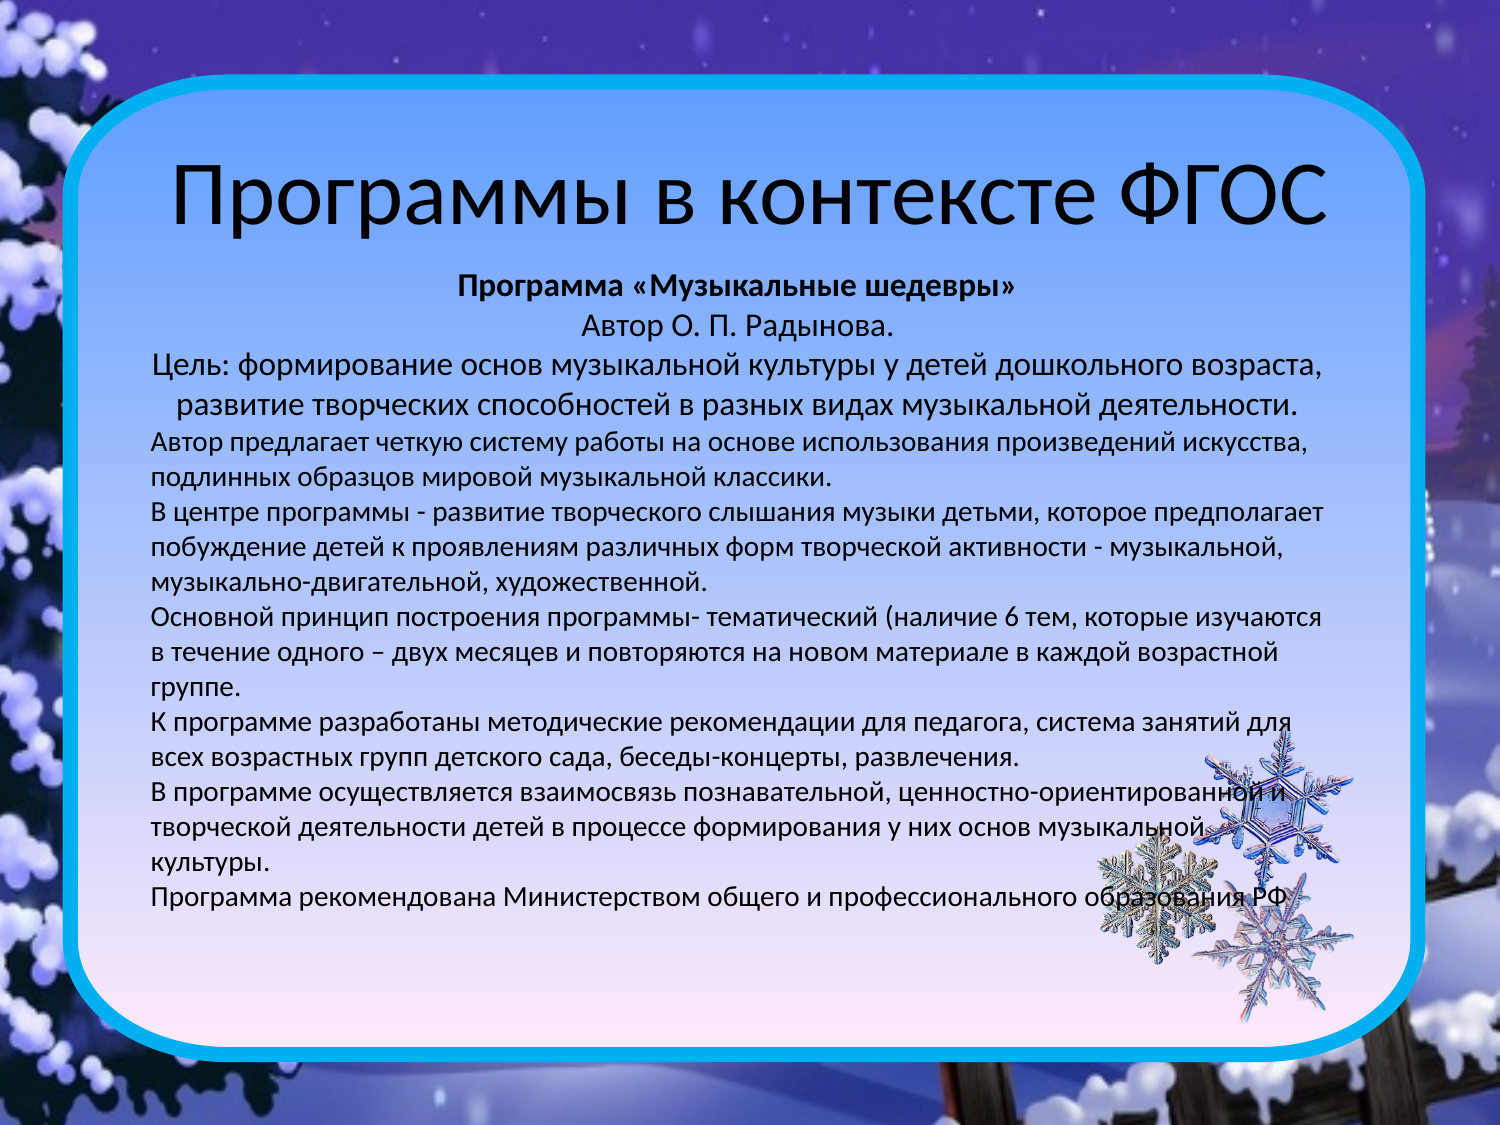

# Программы в контексте ФГОС
Программа «Музыкальные шедевры»
Автор О. П. Радынова.
Цель: формирование основ музыкальной культуры у детей дошкольного возраста, развитие творческих способностей в разных видах музыкальной деятельности.
Автор предлагает четкую систему работы на основе использования произведений искусства, подлинных образцов мировой музыкальной классики.
В центре программы - развитие творческого слышания музыки детьми, которое предполагает побуждение детей к проявлениям различных форм творческой активности - музыкальной, музыкально-двигательной, художественной.
Основной принцип построения программы- тематический (наличие 6 тем, которые изучаются в течение одного – двух месяцев и повторяются на новом материале в каждой возрастной группе.
К программе разработаны методические рекомендации для педагога, система занятий для всех возрастных групп детского сада, беседы-концерты, развлечения.
В программе осуществляется взаимосвязь познавательной, ценностно-ориентированной и творческой деятельности детей в процессе формирования у них основ музыкальной культуры.
Программа рекомендована Министерством общего и профессионального образования РФ